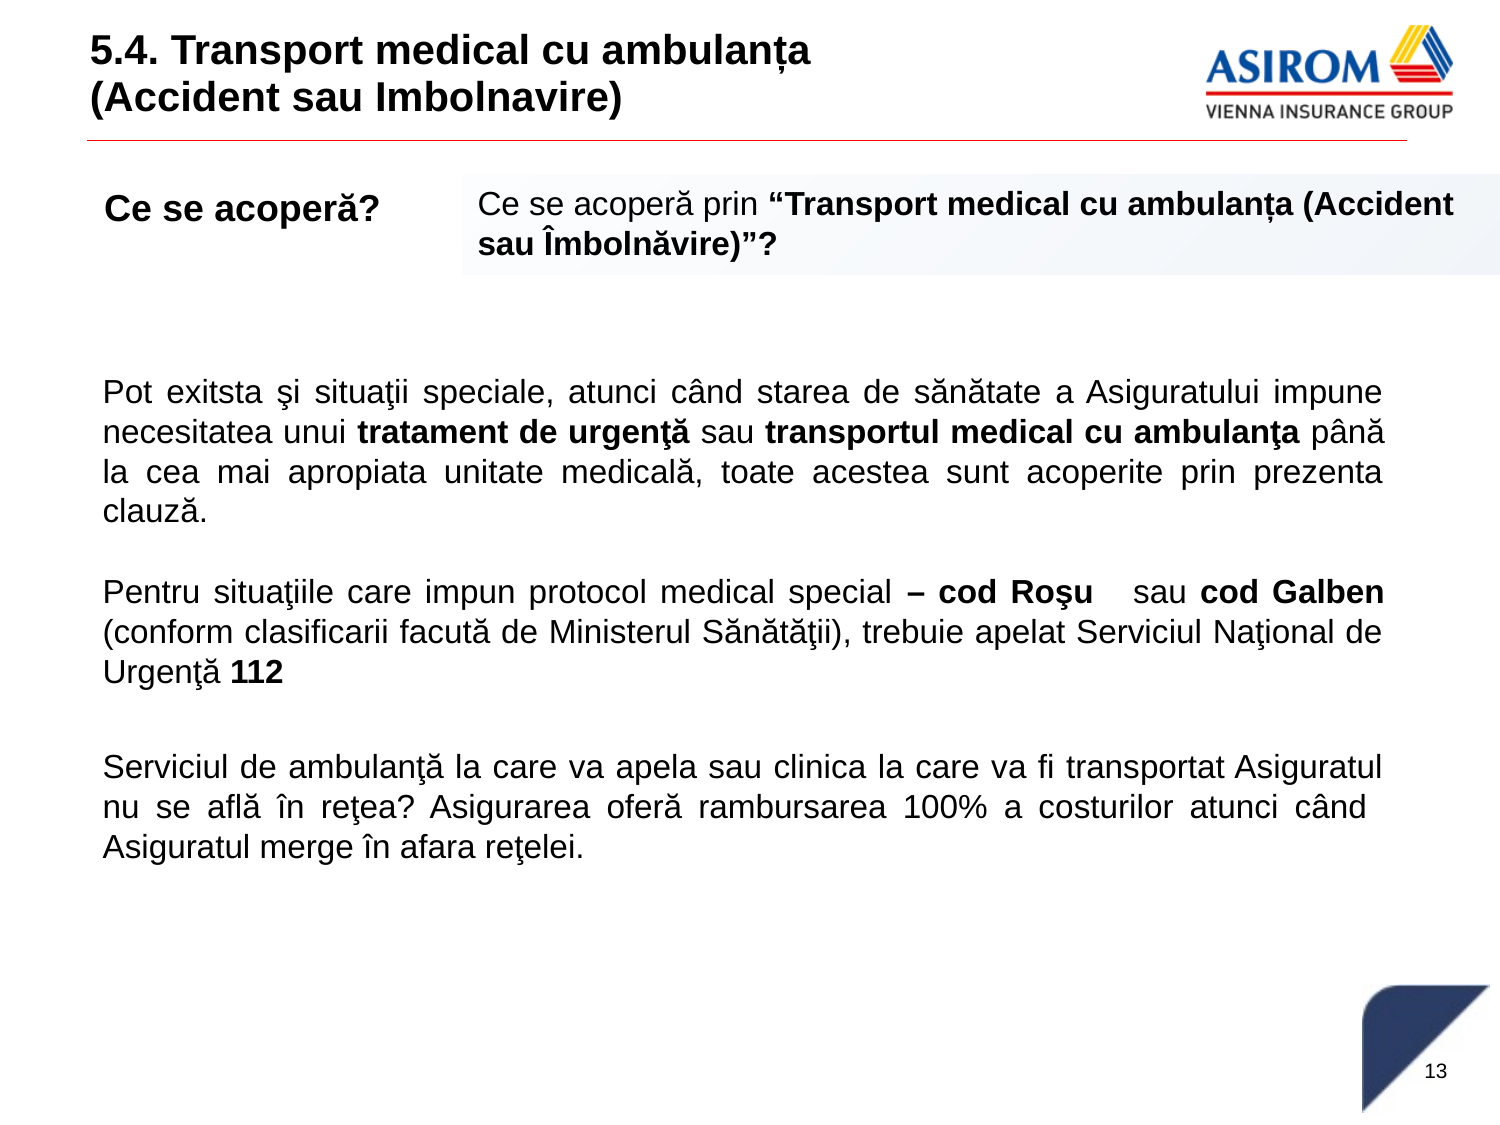

5.4. Transport medical cu ambulanța
(Accident sau Imbolnavire)
Ce se acoperă prin “Transport medical cu ambulanța (Accident sau Îmbolnăvire)”?
Ce se acoperă?
Pot exitsta şi situaţii speciale, atunci când starea de sănătate a Asiguratului impune necesitatea unui tratament de urgenţă sau transportul medical cu ambulanţa până la cea mai apropiata unitate medicală, toate acestea sunt acoperite prin prezenta clauză.
Pentru situaţiile care impun protocol medical special – cod Roşu sau cod Galben (conform clasificarii facută de Ministerul Sănătăţii), trebuie apelat Serviciul Naţional de Urgenţă 112
Serviciul de ambulanţă la care va apela sau clinica la care va fi transportat Asiguratul nu se află în reţea? Asigurarea oferă rambursarea 100% a costurilor atunci când
Asiguratul merge în afara reţelei.